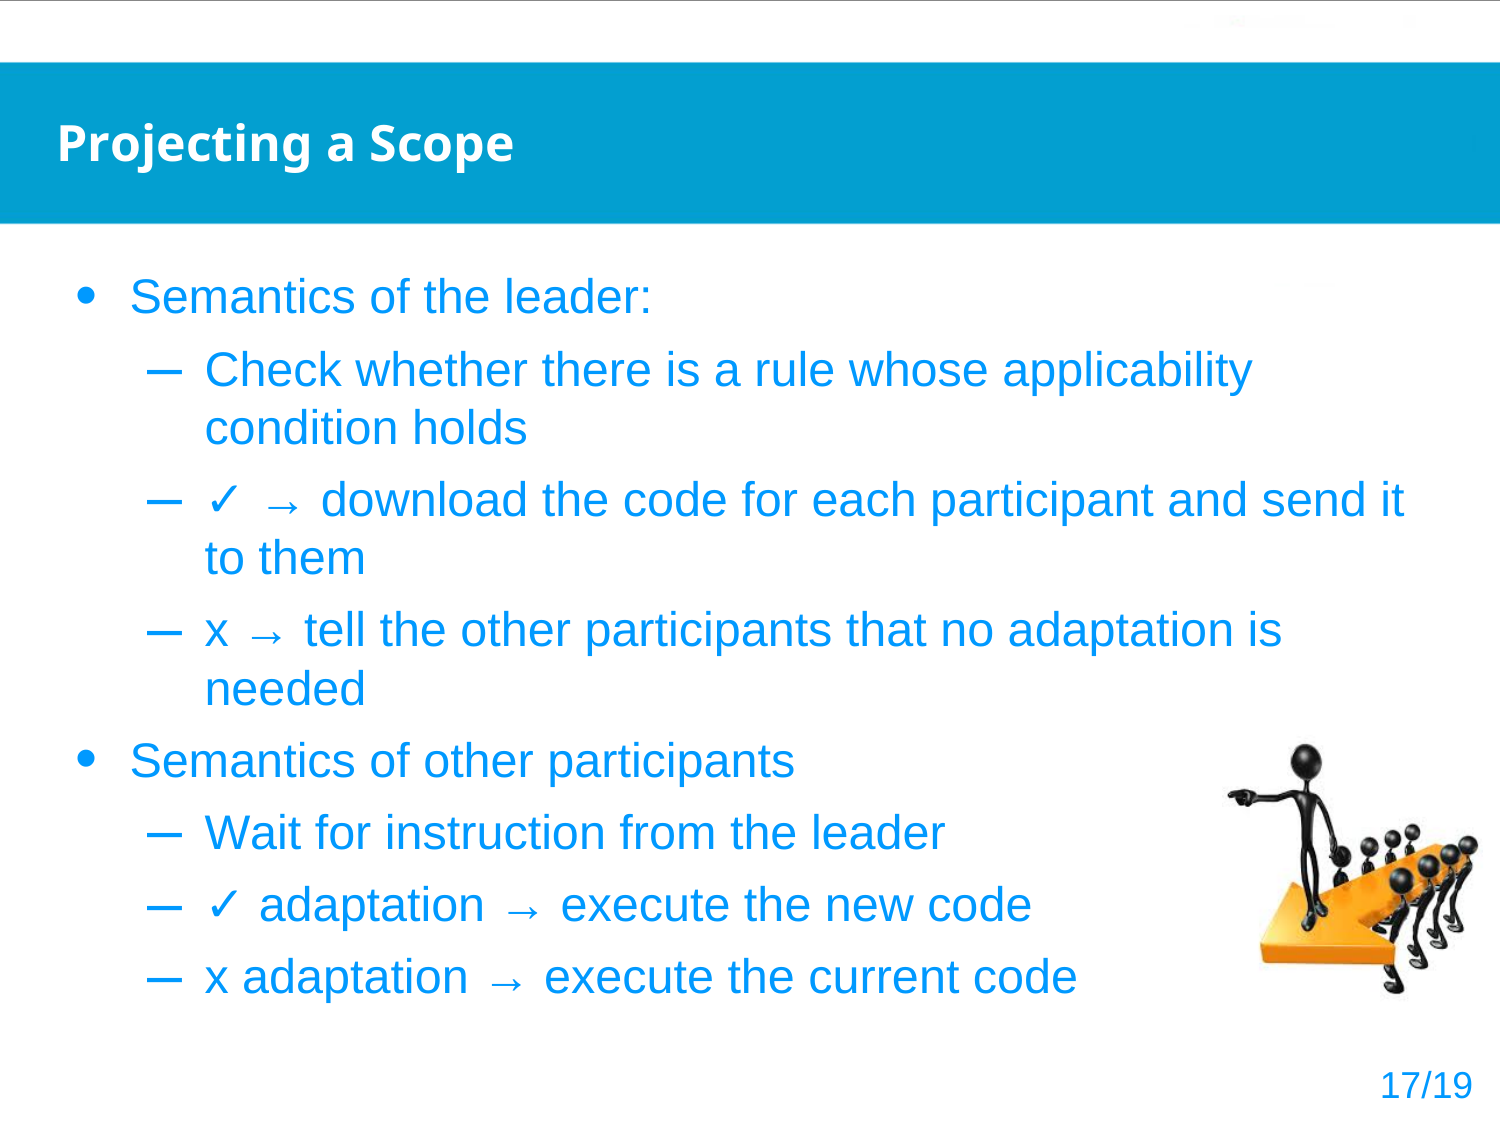

# Projecting a Scope
Semantics of the leader:
Check whether there is a rule whose applicability condition holds
✓ → download the code for each participant and send it to them
x → tell the other participants that no adaptation is needed
Semantics of other participants
Wait for instruction from the leader
✓ adaptation → execute the new code
x adaptation → execute the current code